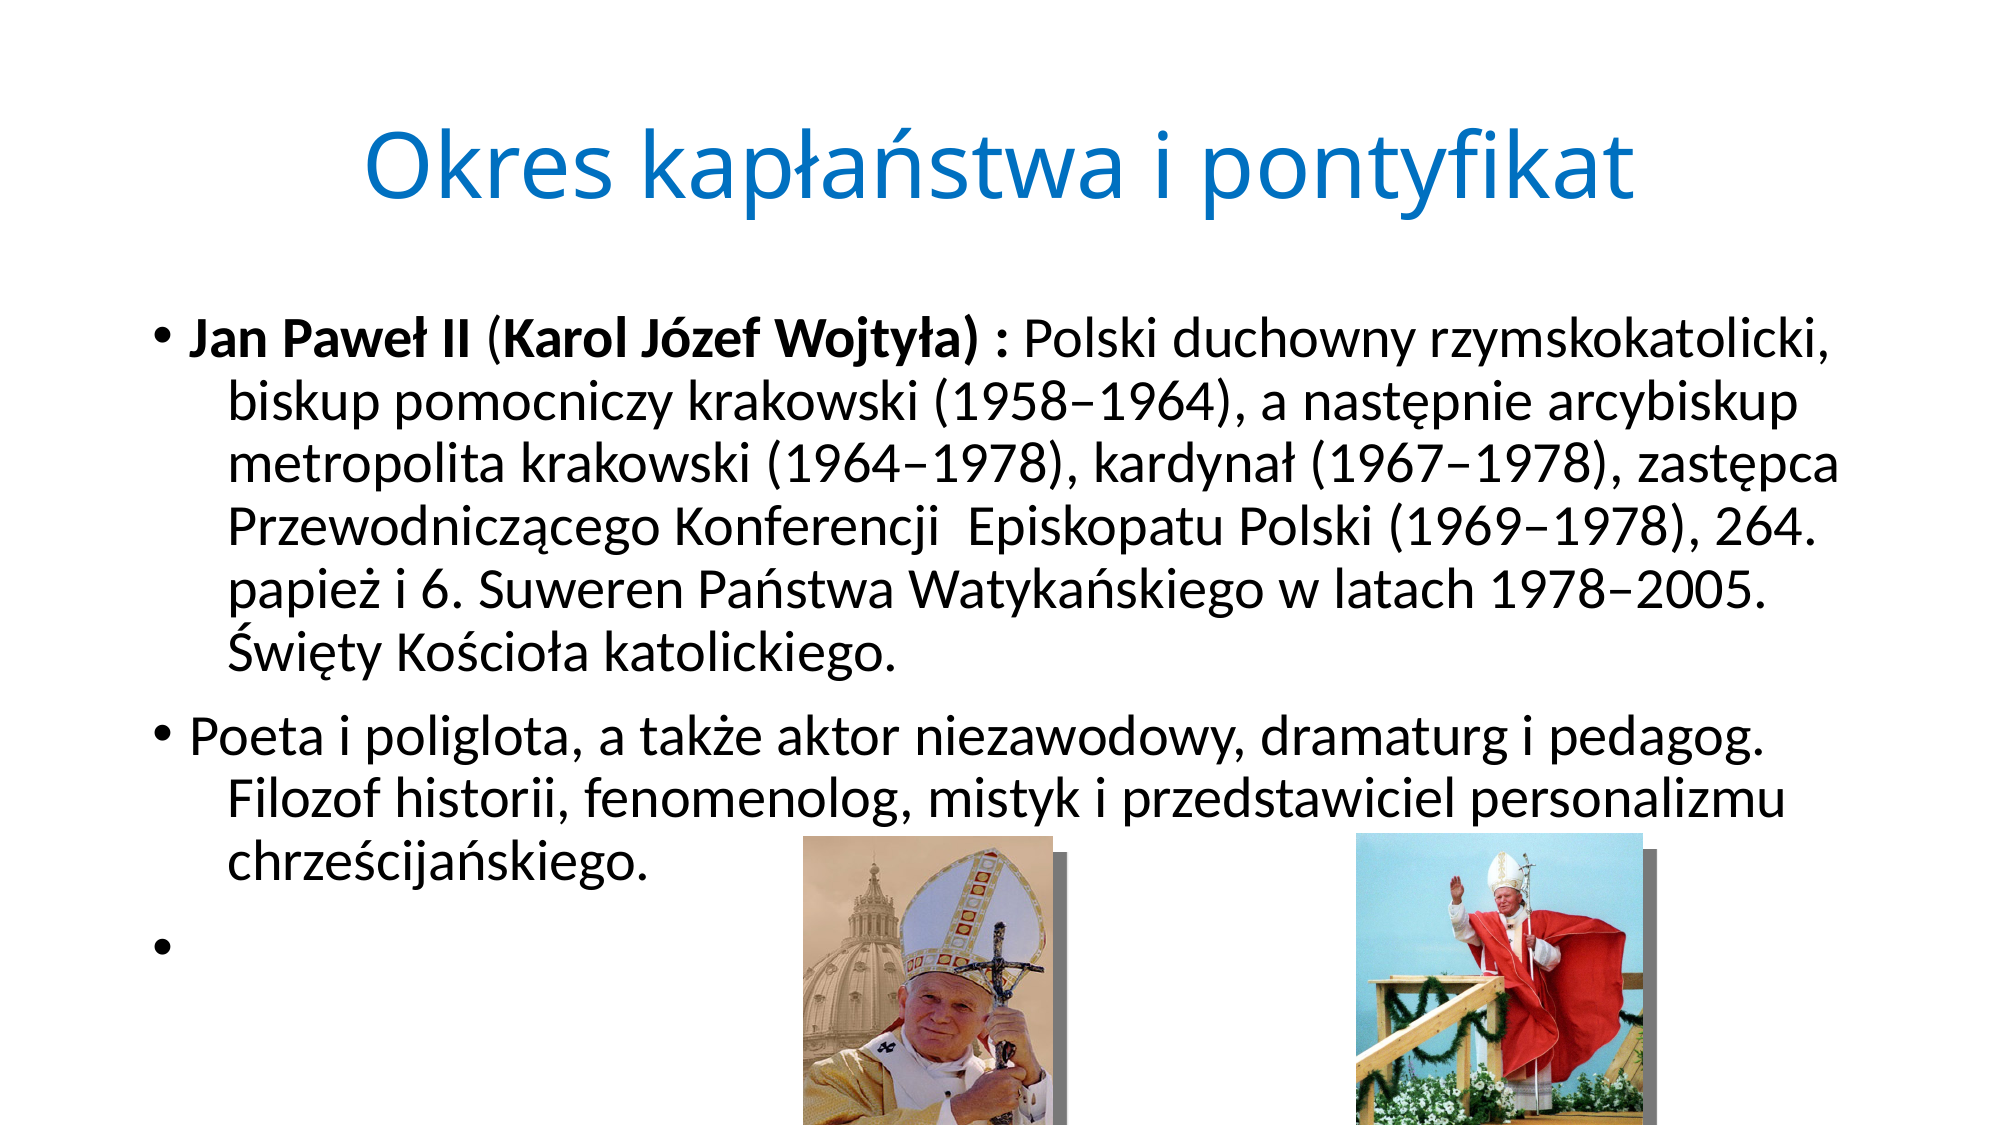

# Okres kapłaństwa i pontyfikat
Jan Paweł II (Karol Józef Wojtyła) : Polski duchowny rzymskokatolicki, biskup pomocniczy krakowski (1958–1964), a następnie arcybiskup metropolita krakowski (1964–1978), kardynał (1967–1978), zastępca Przewodniczącego Konferencji Episkopatu Polski (1969–1978), 264. papież i 6. Suweren Państwa Watykańskiego w latach 1978–2005. Święty Kościoła katolickiego.
Poeta i poliglota, a także aktor niezawodowy, dramaturg i pedagog. Filozof historii, fenomenolog, mistyk i przedstawiciel personalizmu chrześcijańskiego.